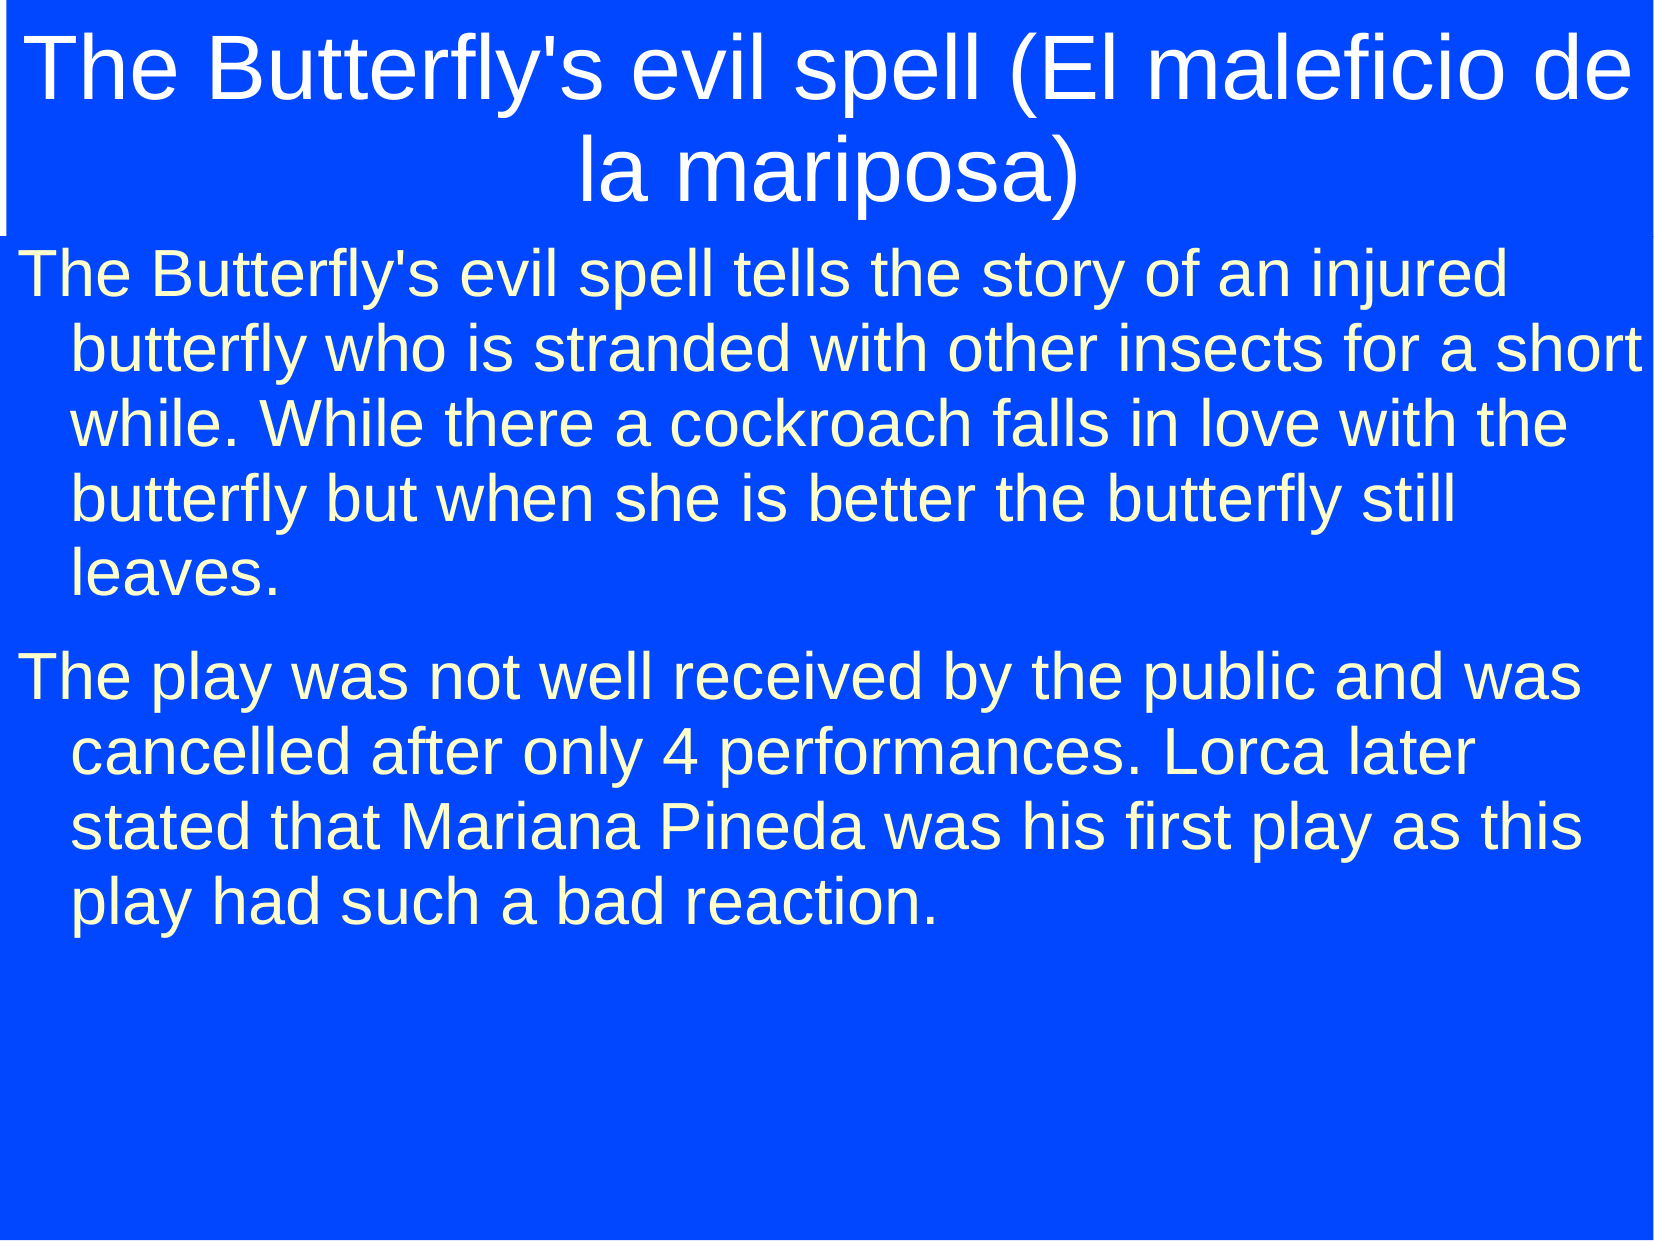

# The Butterfly's evil spell (El maleficio de la mariposa)
The Butterfly's evil spell tells the story of an injured butterfly who is stranded with other insects for a short while. While there a cockroach falls in love with the butterfly but when she is better the butterfly still leaves.
The play was not well received by the public and was cancelled after only 4 performances. Lorca later stated that Mariana Pineda was his first play as this play had such a bad reaction.